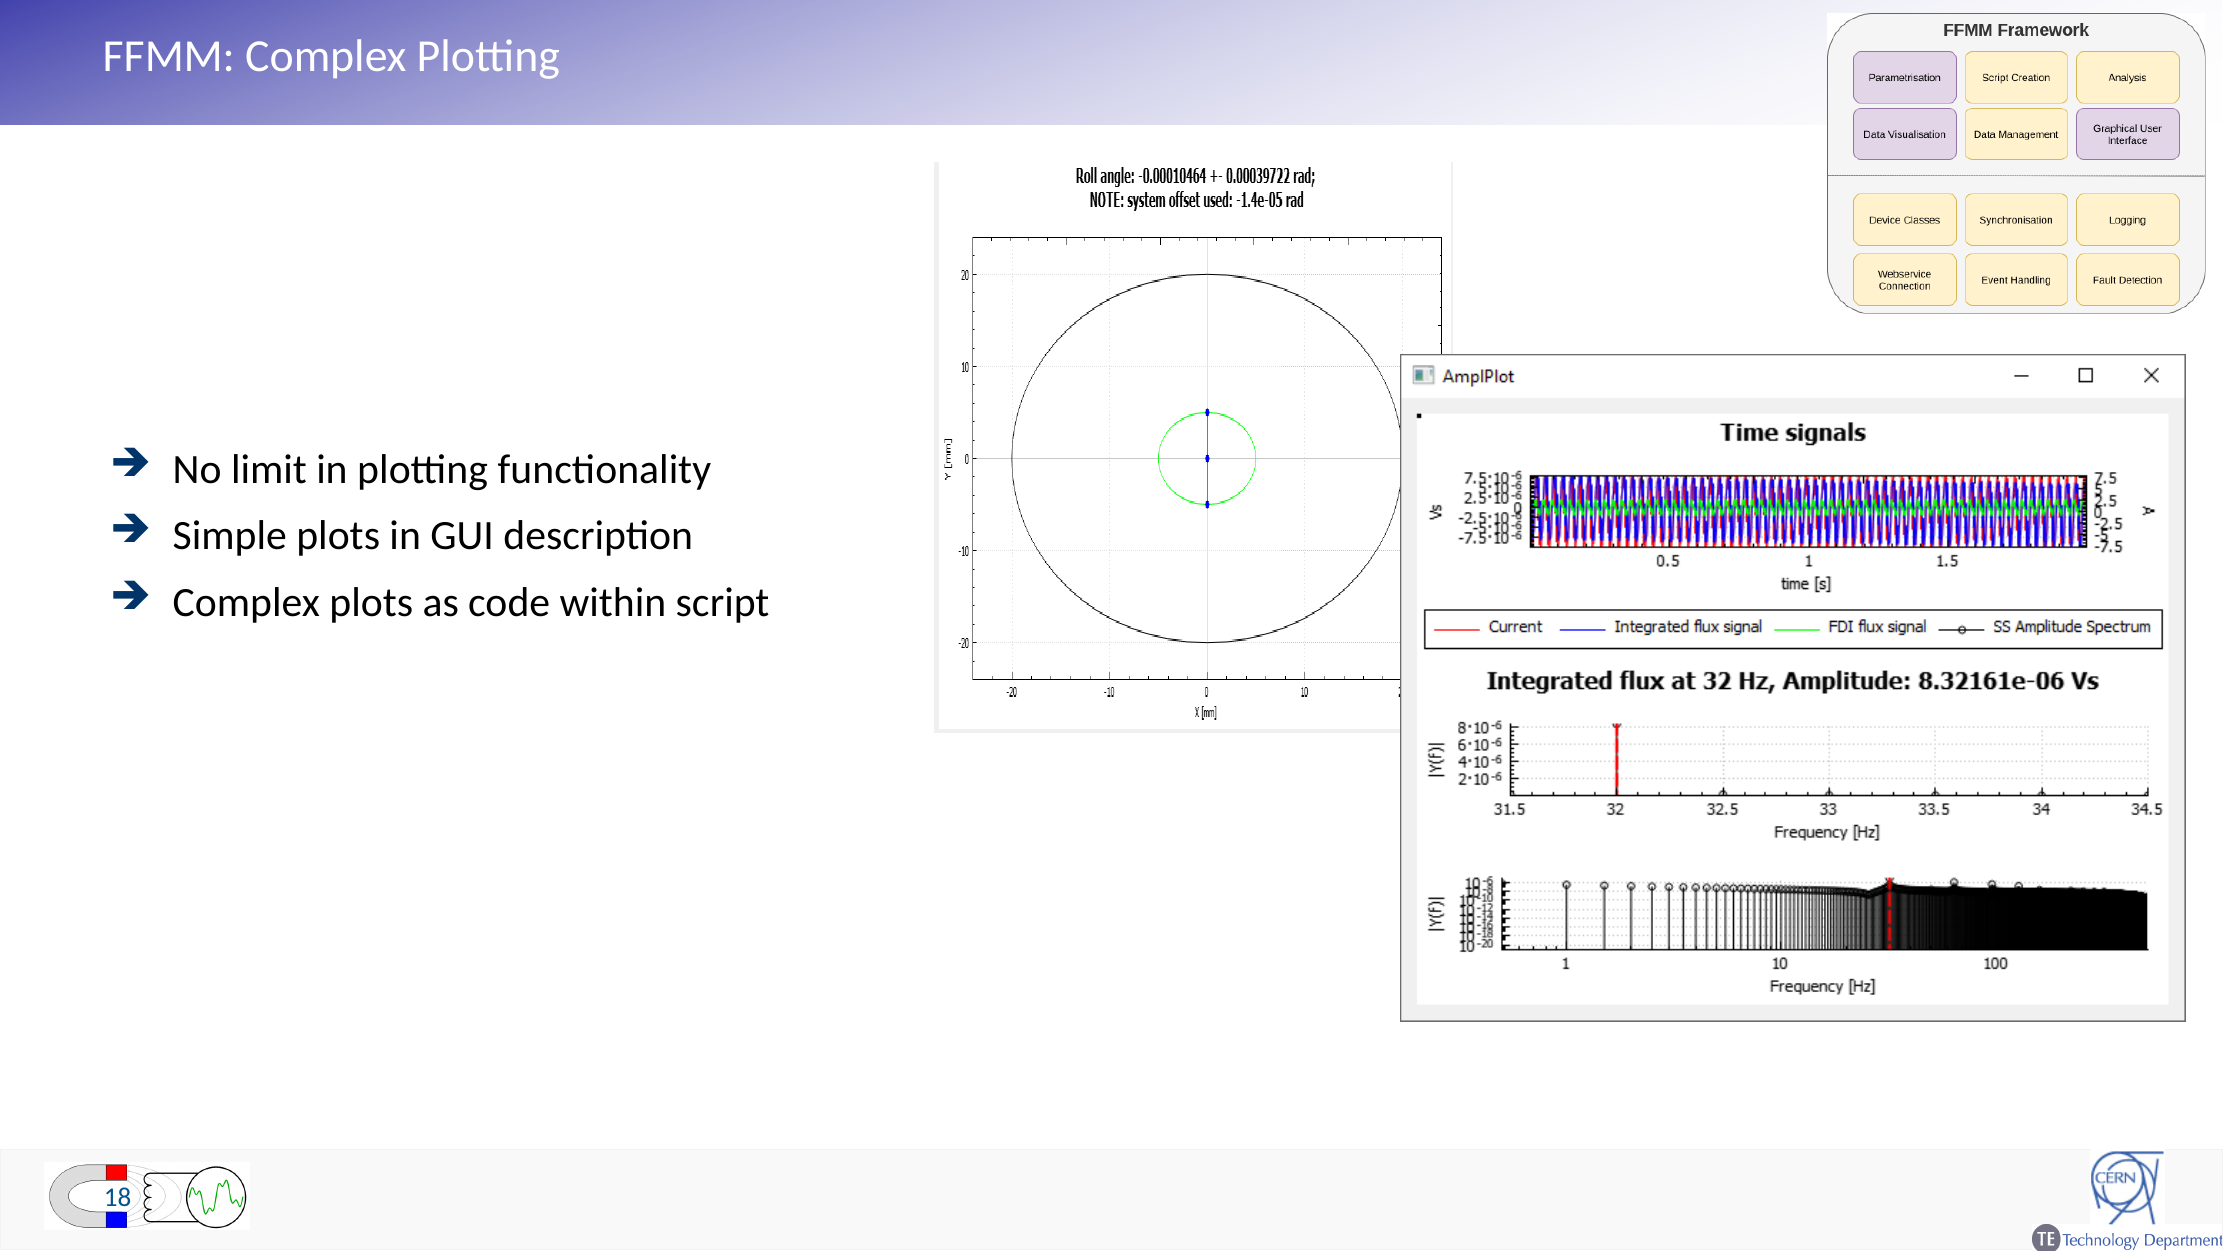

# FFMM: Complex Plotting
No limit in plotting functionality
Simple plots in GUI description
Complex plots as code within script